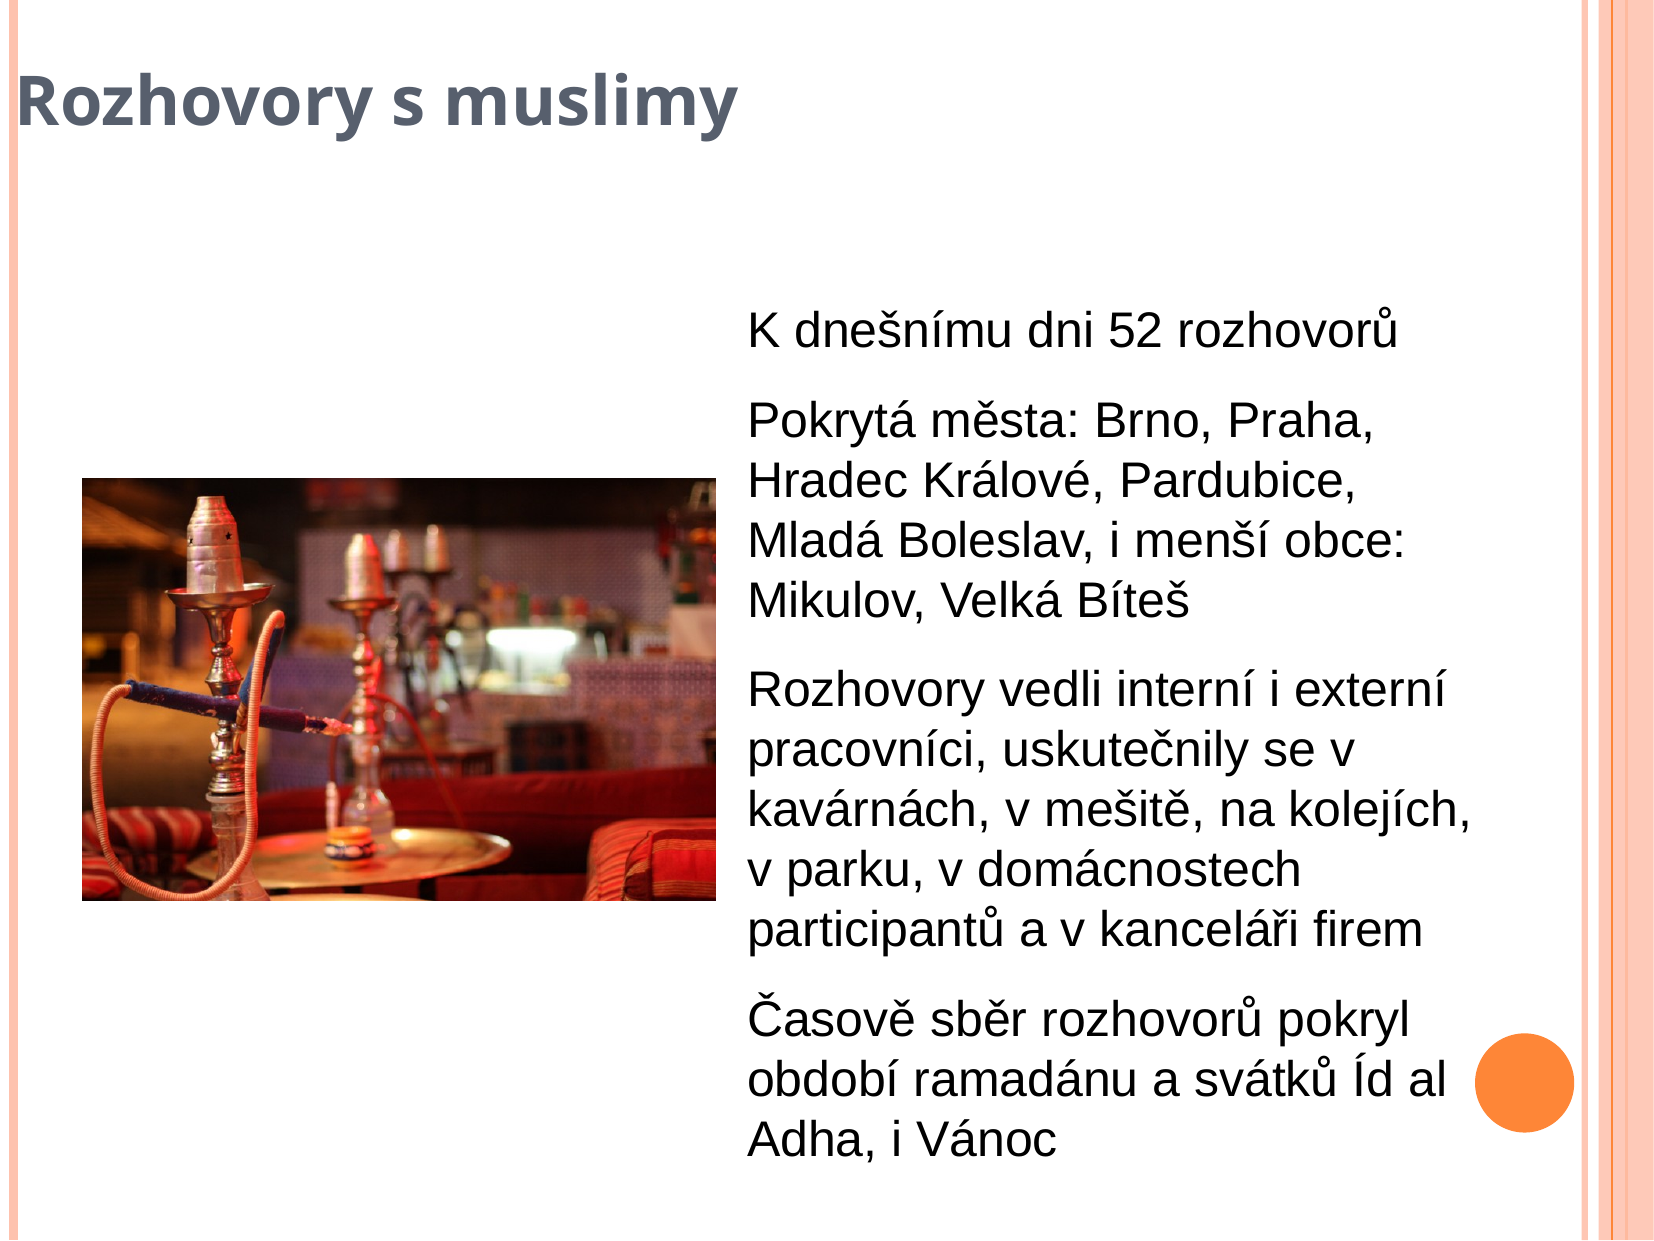

# Rozhovory s muslimy
K dnešnímu dni 52 rozhovorů
Pokrytá města: Brno, Praha, Hradec Králové, Pardubice, Mladá Boleslav, i menší obce: Mikulov, Velká Bíteš
Rozhovory vedli interní i externí pracovníci, uskutečnily se v kavárnách, v mešitě, na kolejích, v parku, v domácnostech participantů a v kanceláři firem
Časově sběr rozhovorů pokryl období ramadánu a svátků Íd al Adha, i Vánoc